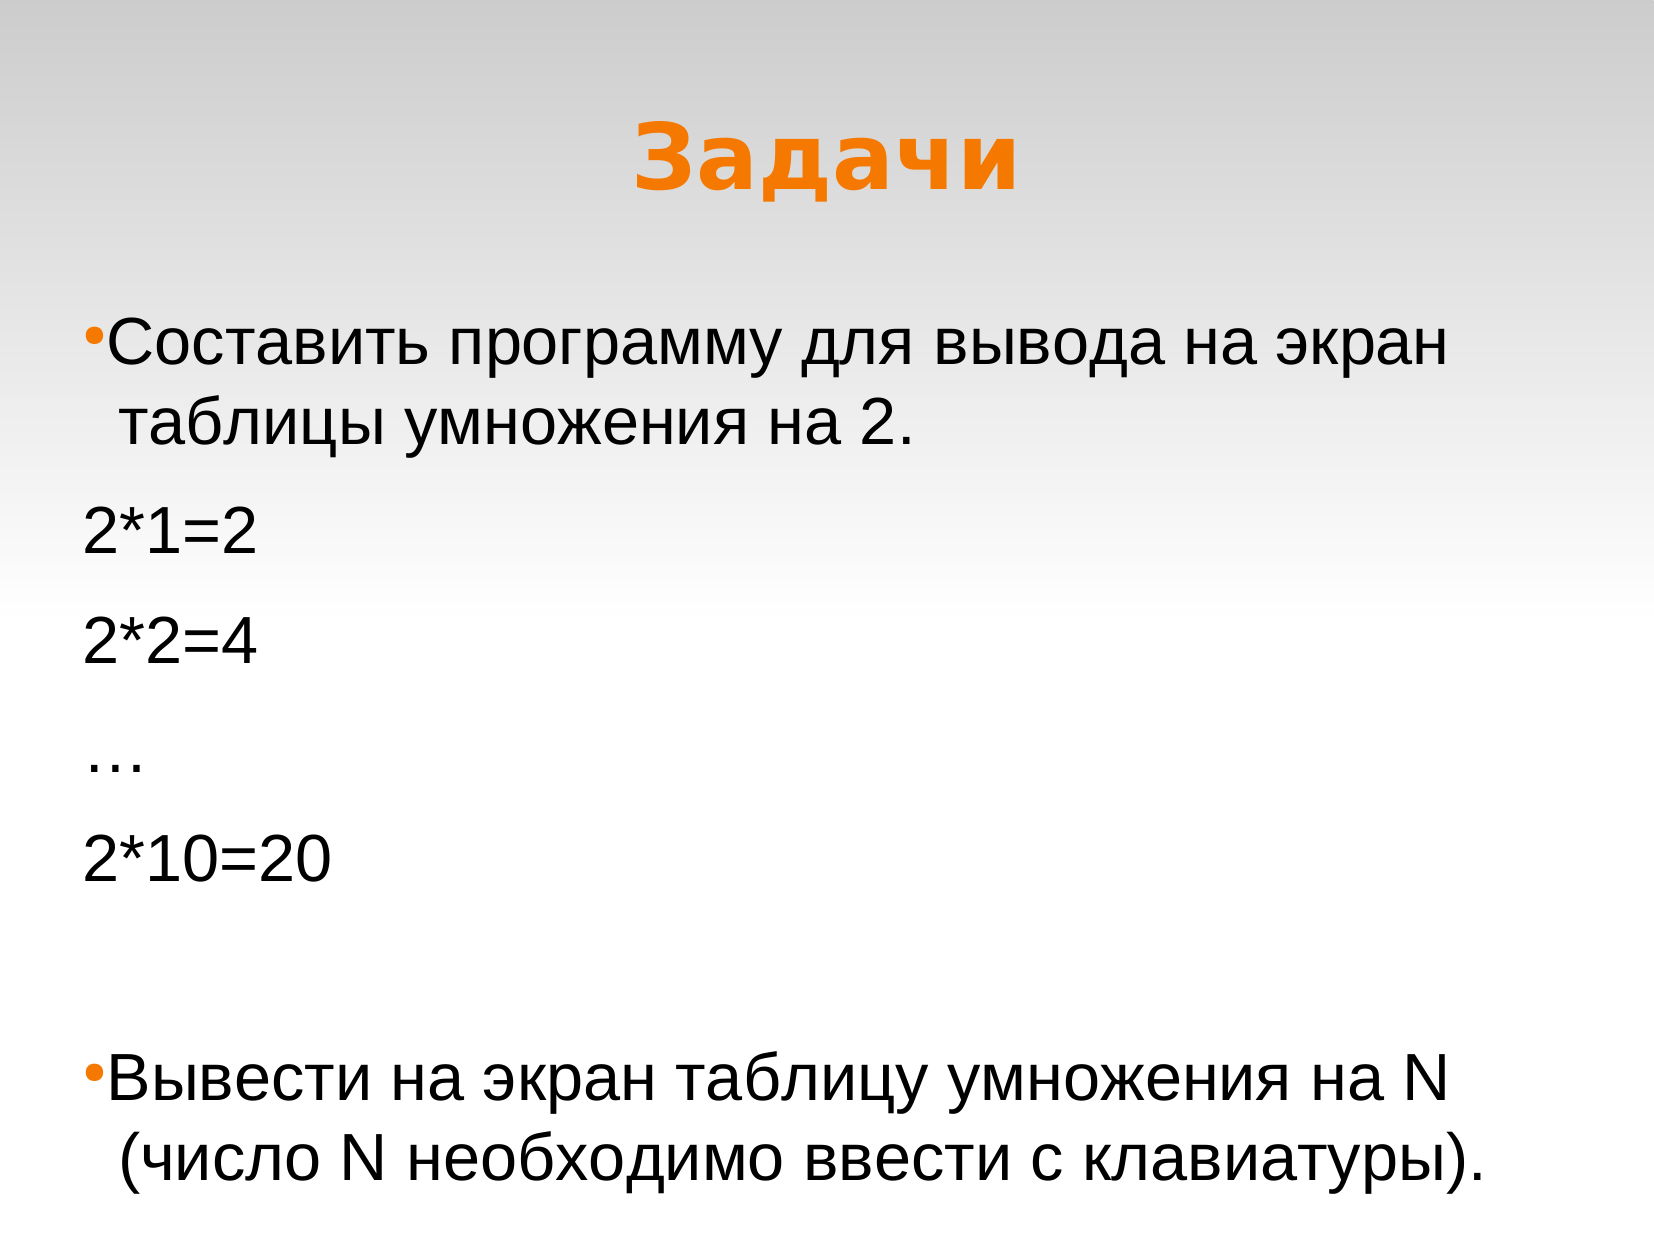

# Задачи
Составить программу для вывода на экран таблицы умножения на 2.
2*1=2
2*2=4
…
2*10=20
Вывести на экран таблицу умножения на N (число N необходимо ввести с клавиатуры).